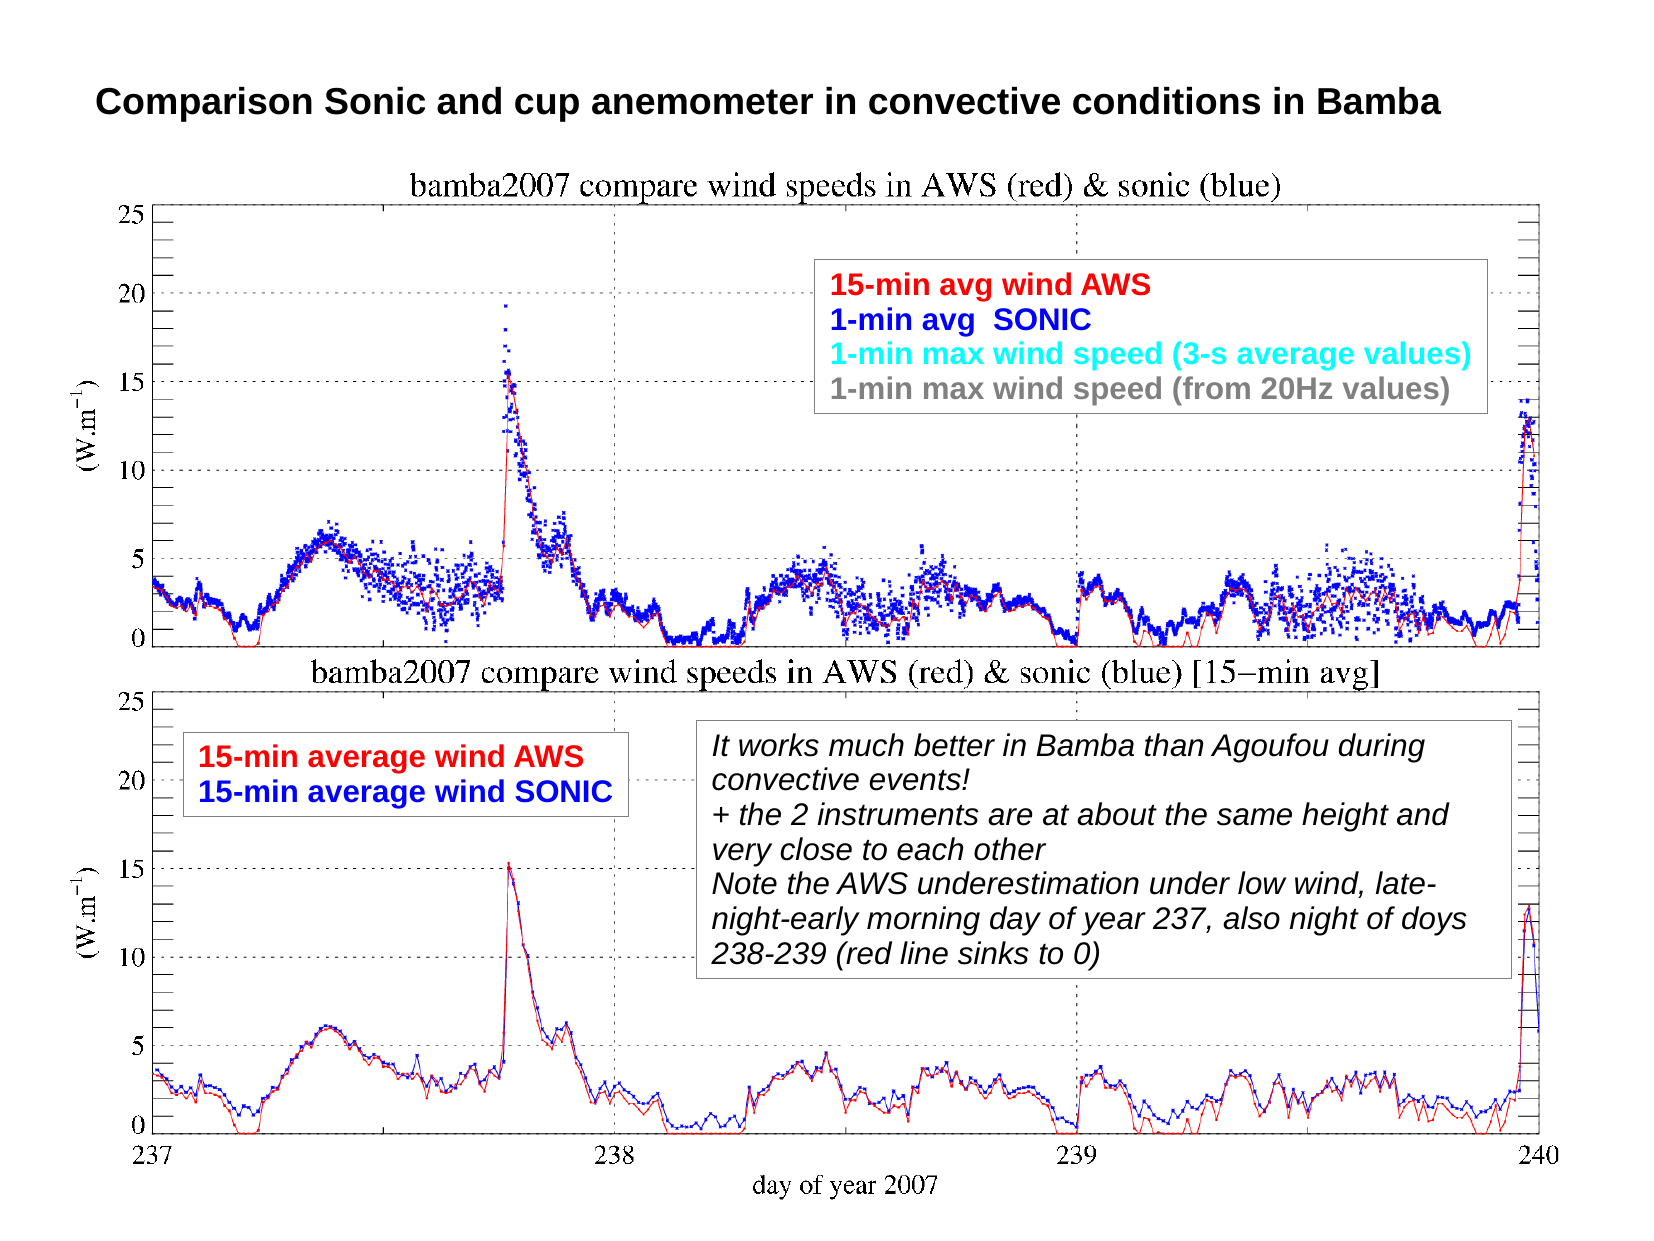

Comparison Sonic and cup anemometer in convective conditions in Bamba
15-min avg wind AWS
1-min avg SONIC
1-min max wind speed (3-s average values)
1-min max wind speed (from 20Hz values)
It works much better in Bamba than Agoufou during convective events!
+ the 2 instruments are at about the same height and very close to each other
Note the AWS underestimation under low wind, late-night-early morning day of year 237, also night of doys 238-239 (red line sinks to 0)
15-min average wind AWS
15-min average wind SONIC